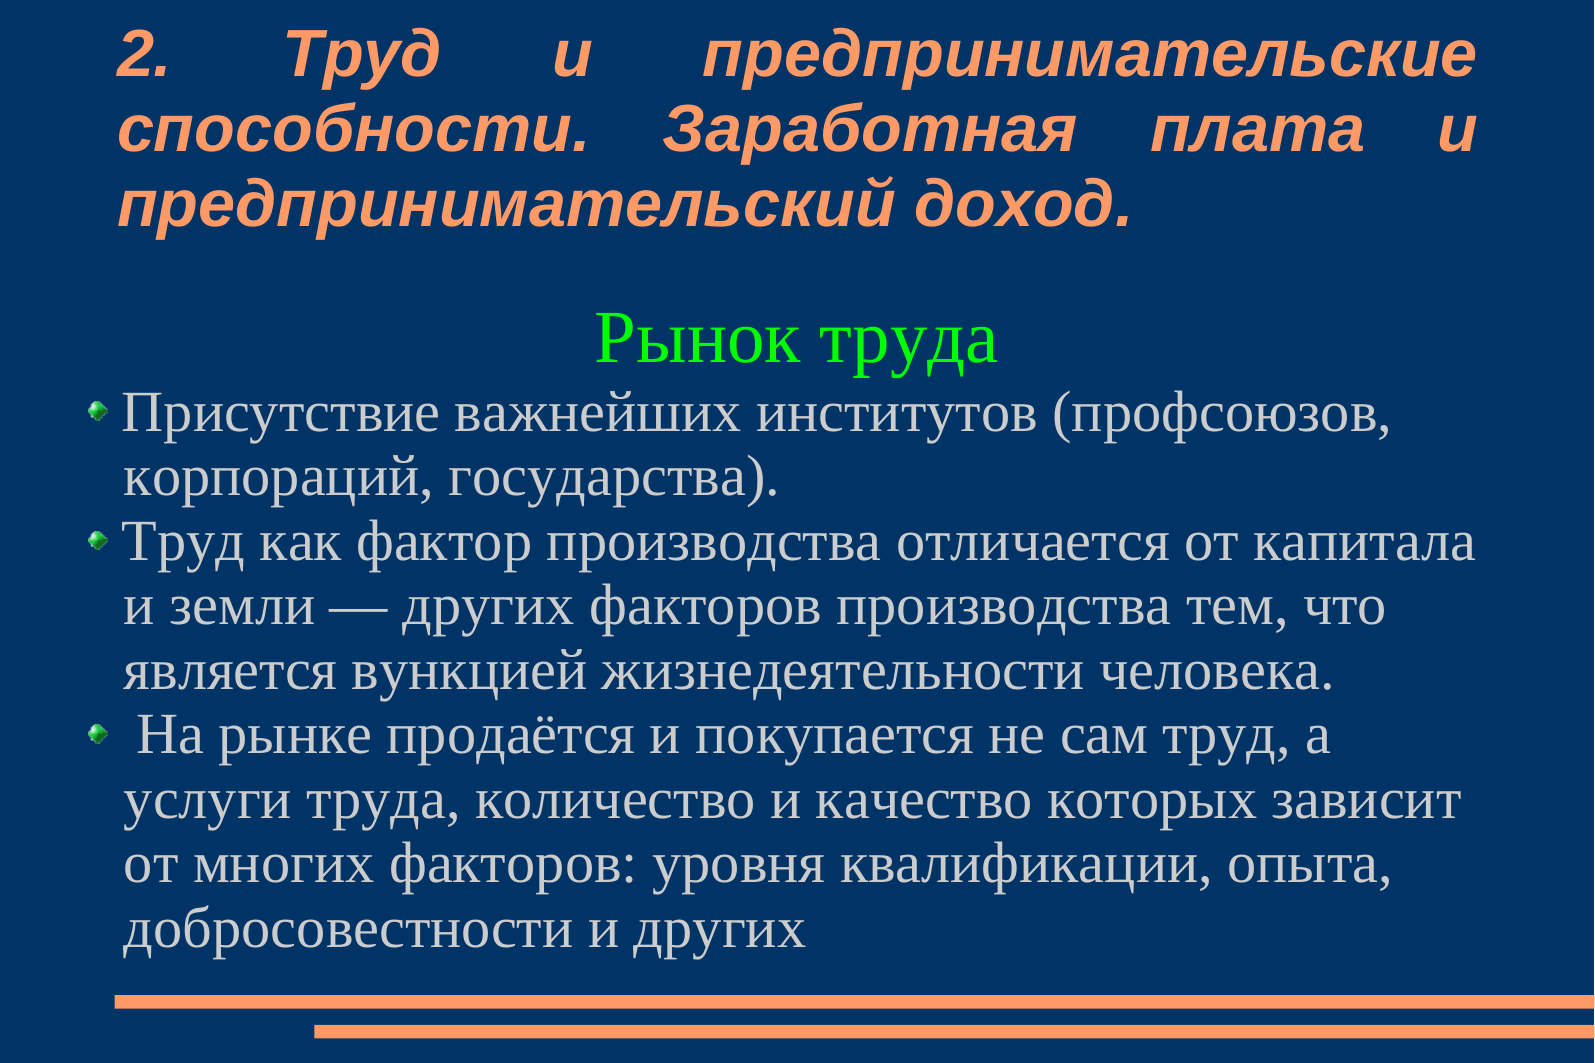

# 2. Труд и предпринимательские способности. Заработная плата и предпринимательский доход.
Рынок труда
 Присутствие важнейших институтов (профсоюзов, корпораций, государства).
 Труд как фактор производства отличается от капитала и земли — других факторов производства тем, что является вункцией жизнедеятельности человека.
 На рынке продаётся и покупается не сам труд, а услуги труда, количество и качество которых зависит от многих факторов: уровня квалификации, опыта, добросовестности и других